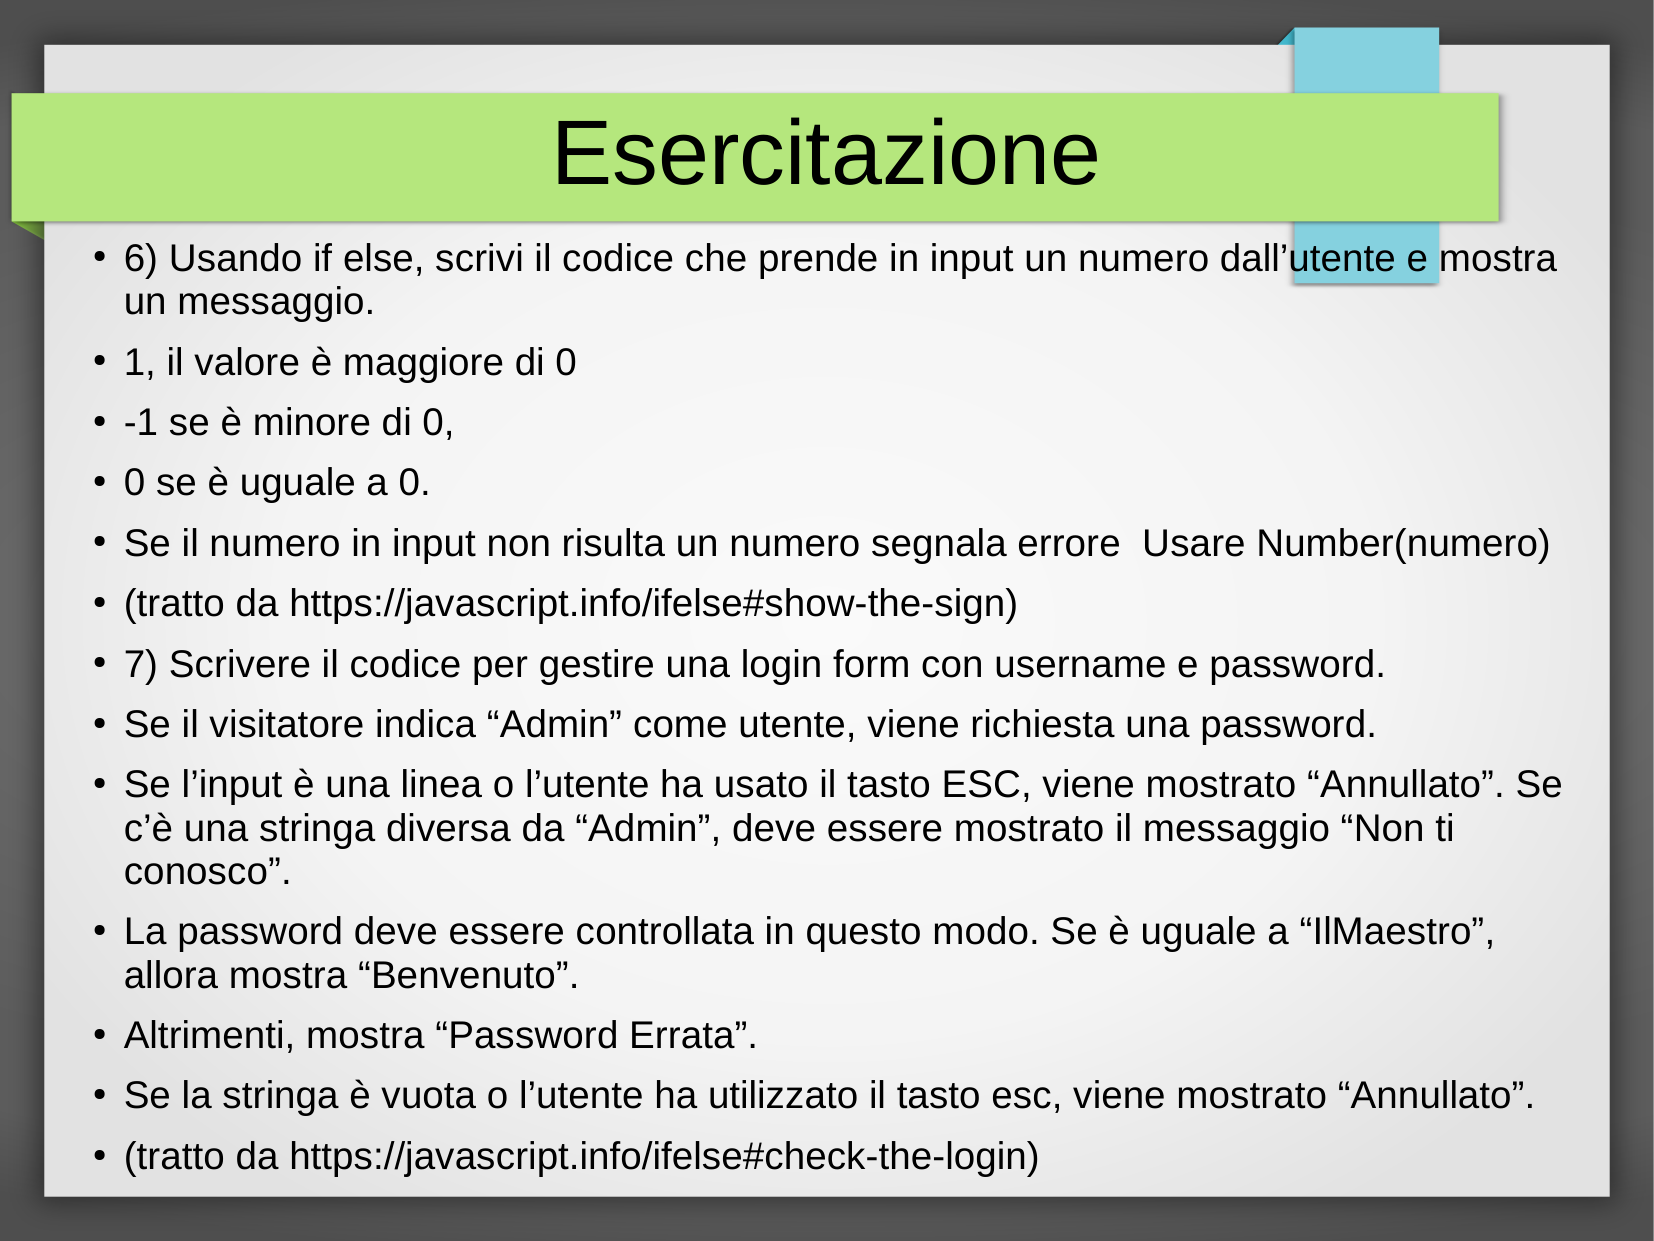

# Esercitazione
6) Usando if else, scrivi il codice che prende in input un numero dall’utente e mostra un messaggio.
1, il valore è maggiore di 0
-1 se è minore di 0,
0 se è uguale a 0.
Se il numero in input non risulta un numero segnala errore Usare Number(numero)
(tratto da https://javascript.info/ifelse#show-the-sign)
7) Scrivere il codice per gestire una login form con username e password.
Se il visitatore indica “Admin” come utente, viene richiesta una password.
Se l’input è una linea o l’utente ha usato il tasto ESC, viene mostrato “Annullato”. Se c’è una stringa diversa da “Admin”, deve essere mostrato il messaggio “Non ti conosco”.
La password deve essere controllata in questo modo. Se è uguale a “IlMaestro”, allora mostra “Benvenuto”.
Altrimenti, mostra “Password Errata”.
Se la stringa è vuota o l’utente ha utilizzato il tasto esc, viene mostrato “Annullato”.
(tratto da https://javascript.info/ifelse#check-the-login)